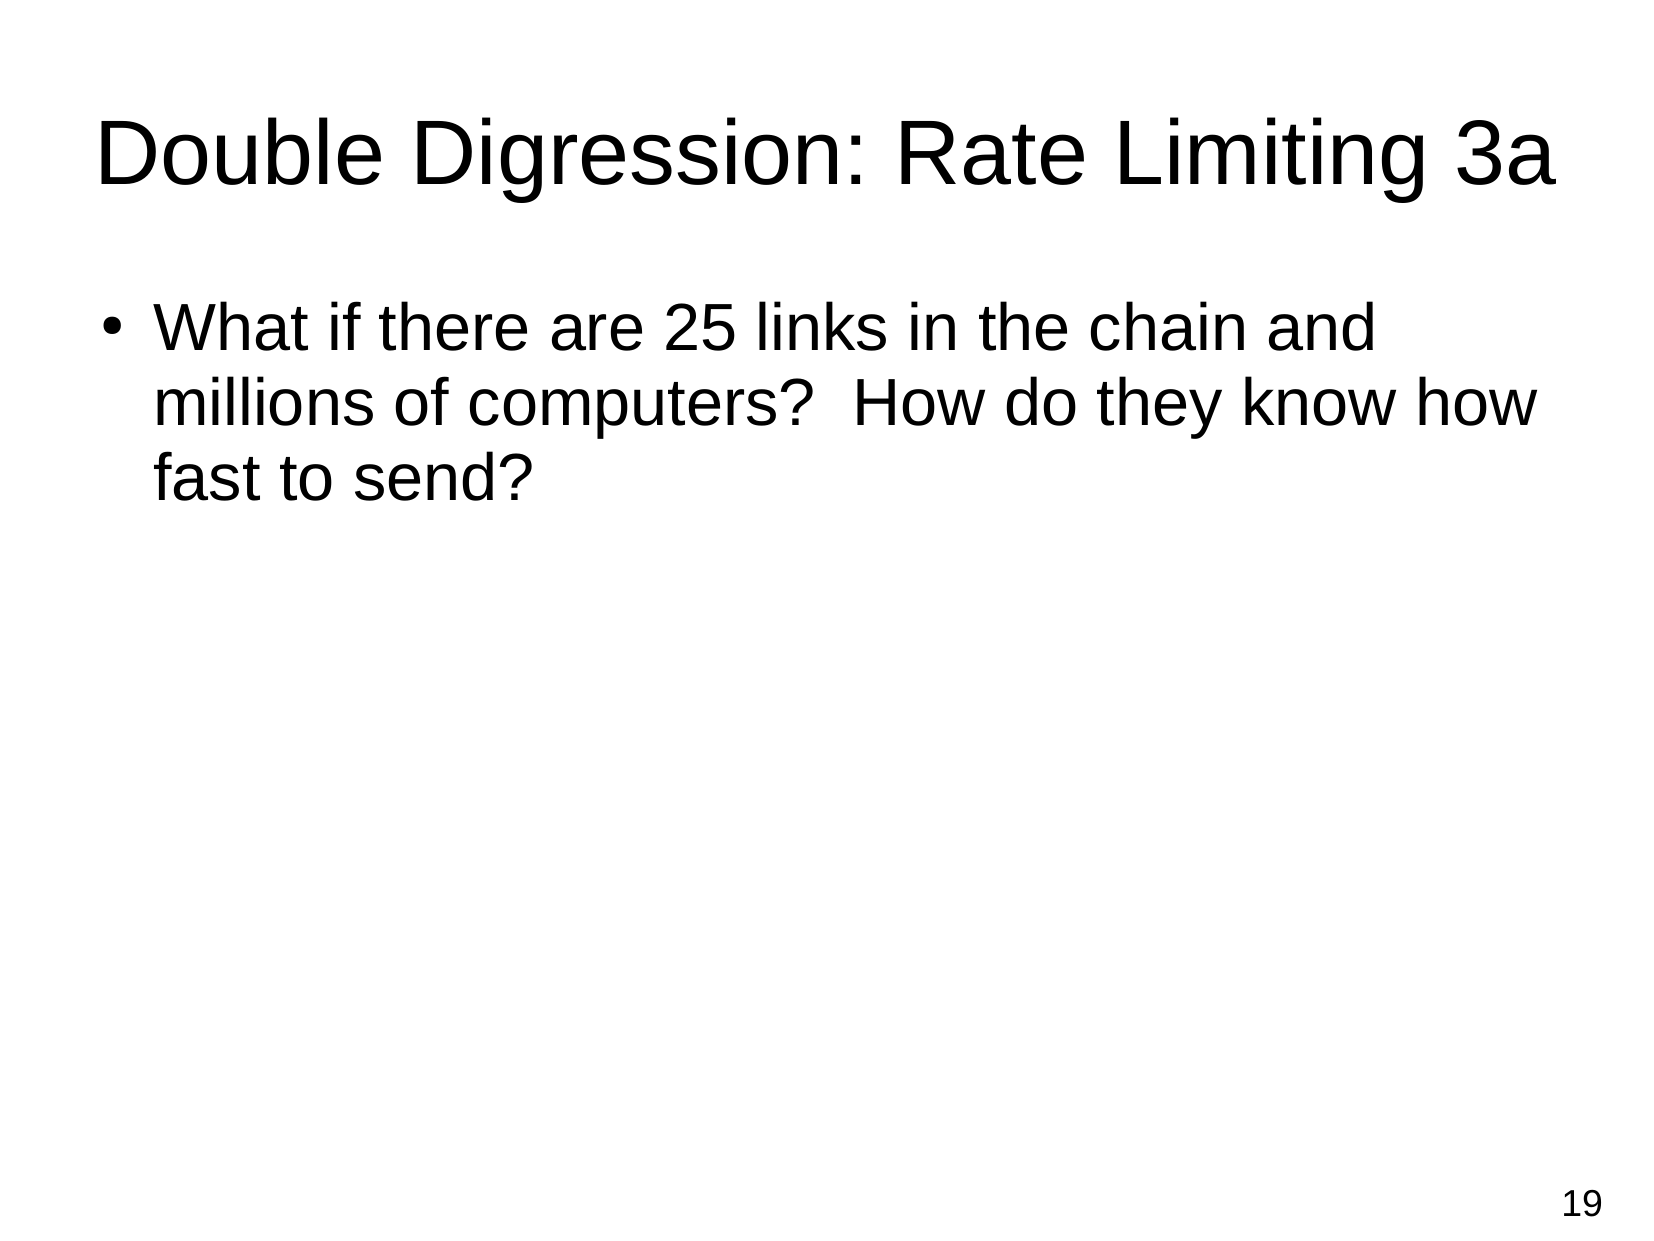

# Double Digression: Rate Limiting 3a
What if there are 25 links in the chain and millions of computers? How do they know how fast to send?
19